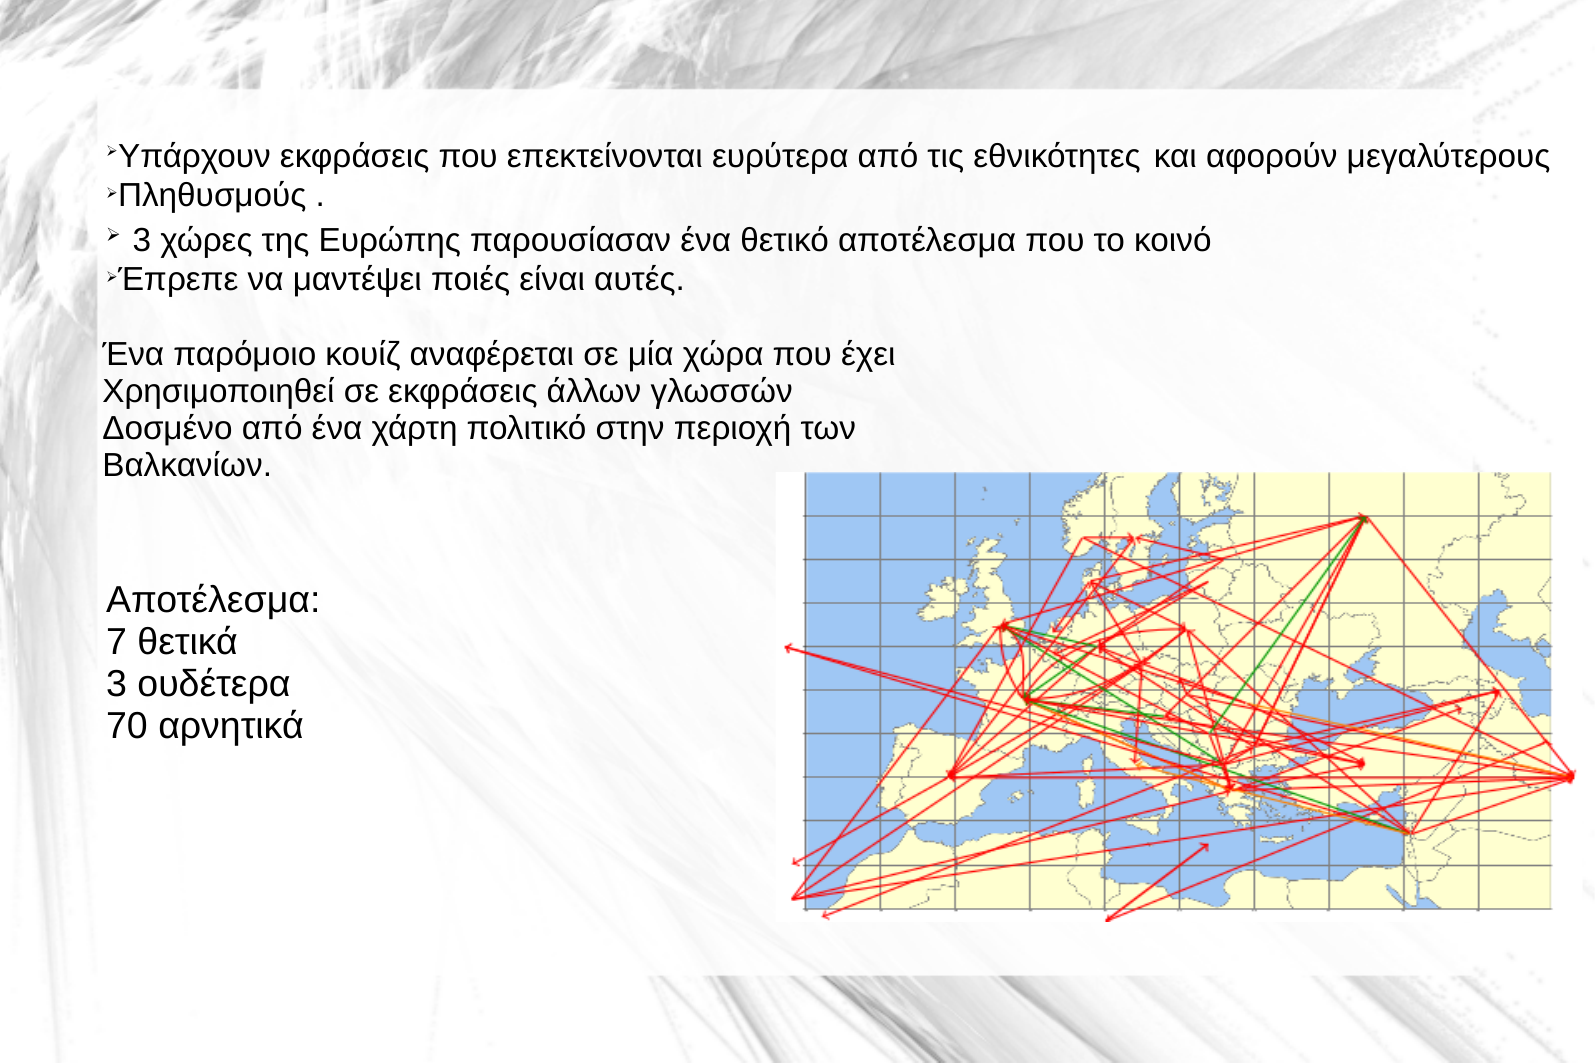

Υπάρχουν εκφράσεις που επεκτείνονται ευρύτερα από τις εθνικότητες και αφορούν μεγαλύτερους
Πληθυσμούς .
 3 χώρες της Ευρώπης παρουσίασαν ένα θετικό αποτέλεσμα που το κοινό
Έπρεπε να μαντέψει ποιές είναι αυτές.
Ένα παρόμοιο κουίζ αναφέρεται σε μία χώρα που έχει
Χρησιμοποιηθεί σε εκφράσεις άλλων γλωσσών
Δοσμένο από ένα χάρτη πολιτικό στην περιοχή των
Βαλκανίων.
Αποτέλεσμα:
7 θετικά
3 ουδέτερα
70 αρνητικά